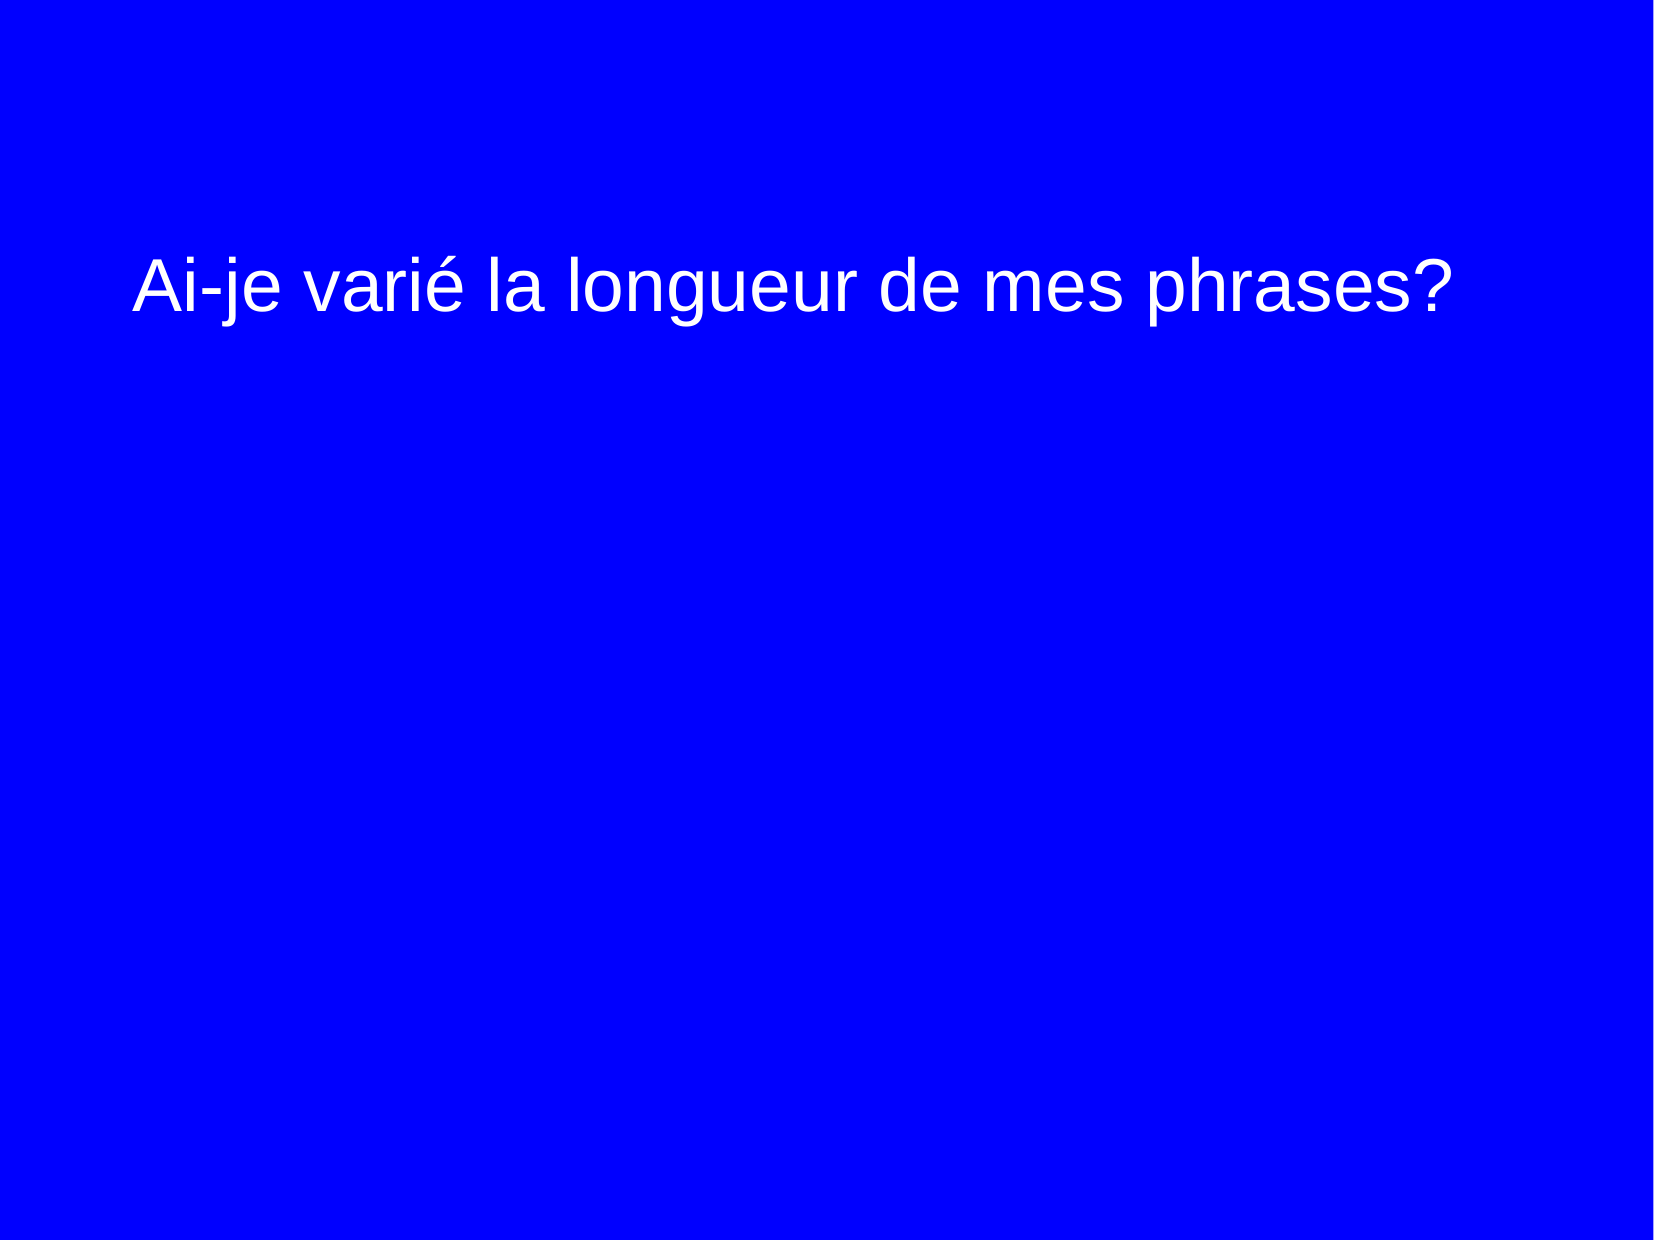

Ai-je varié la longueur de mes phrases?